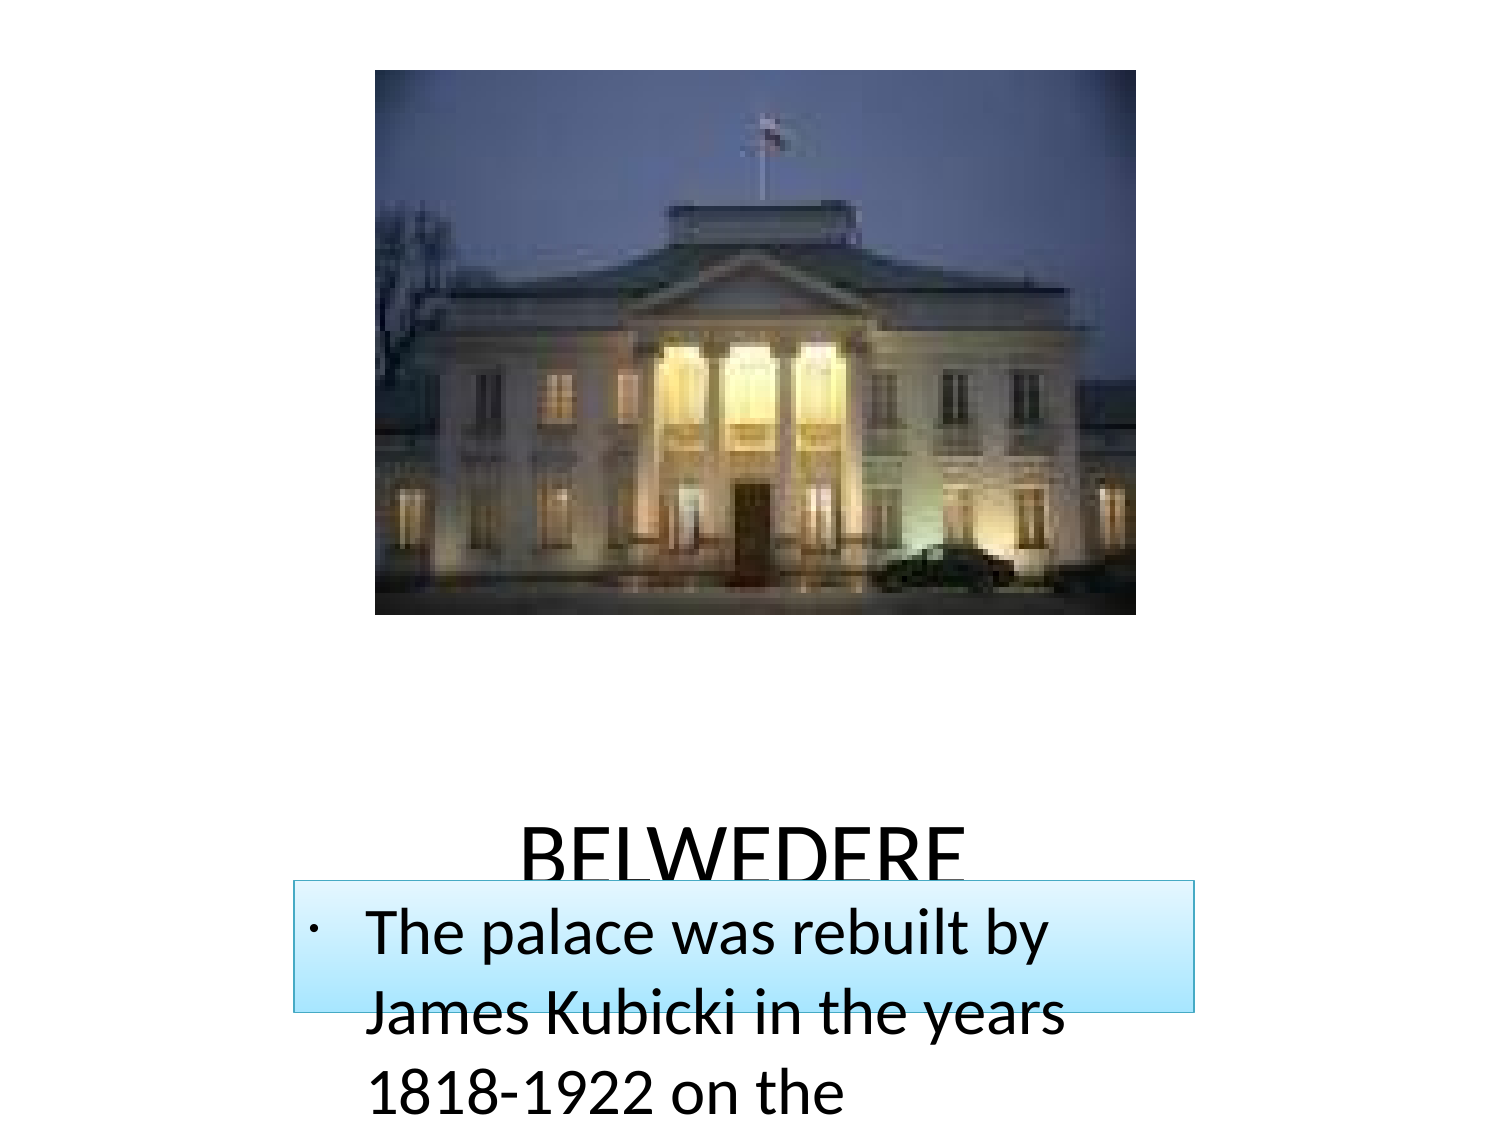

# BELWEDERE
The palace was rebuilt by James Kubicki in the years 1818-1922 on the seventeenth-century. Play on important role in the night it is November.Now it is the seat presidents